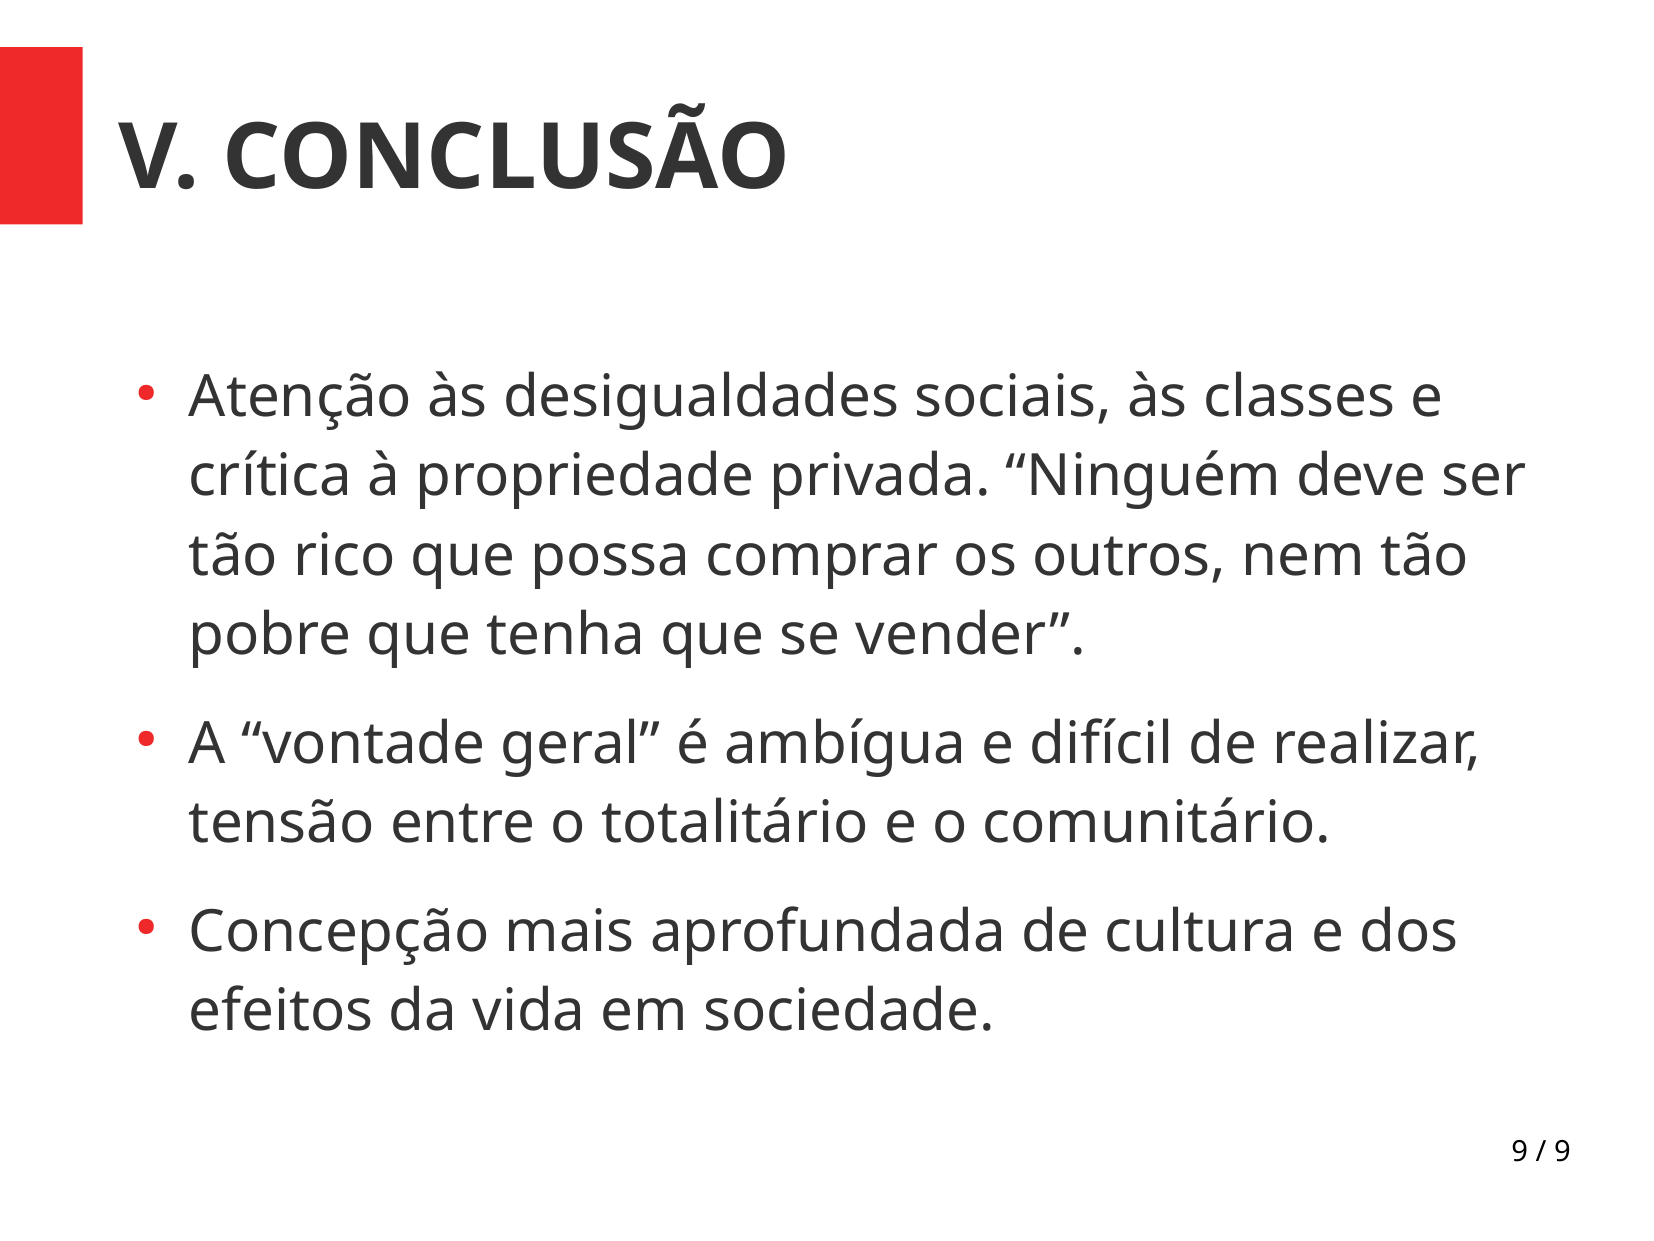

# V. CONCLUSÃO
Atenção às desigualdades sociais, às classes e crítica à propriedade privada. “Ninguém deve ser tão rico que possa comprar os outros, nem tão pobre que tenha que se vender”.
A “vontade geral” é ambígua e difícil de realizar, tensão entre o totalitário e o comunitário.
Concepção mais aprofundada de cultura e dos efeitos da vida em sociedade.
9